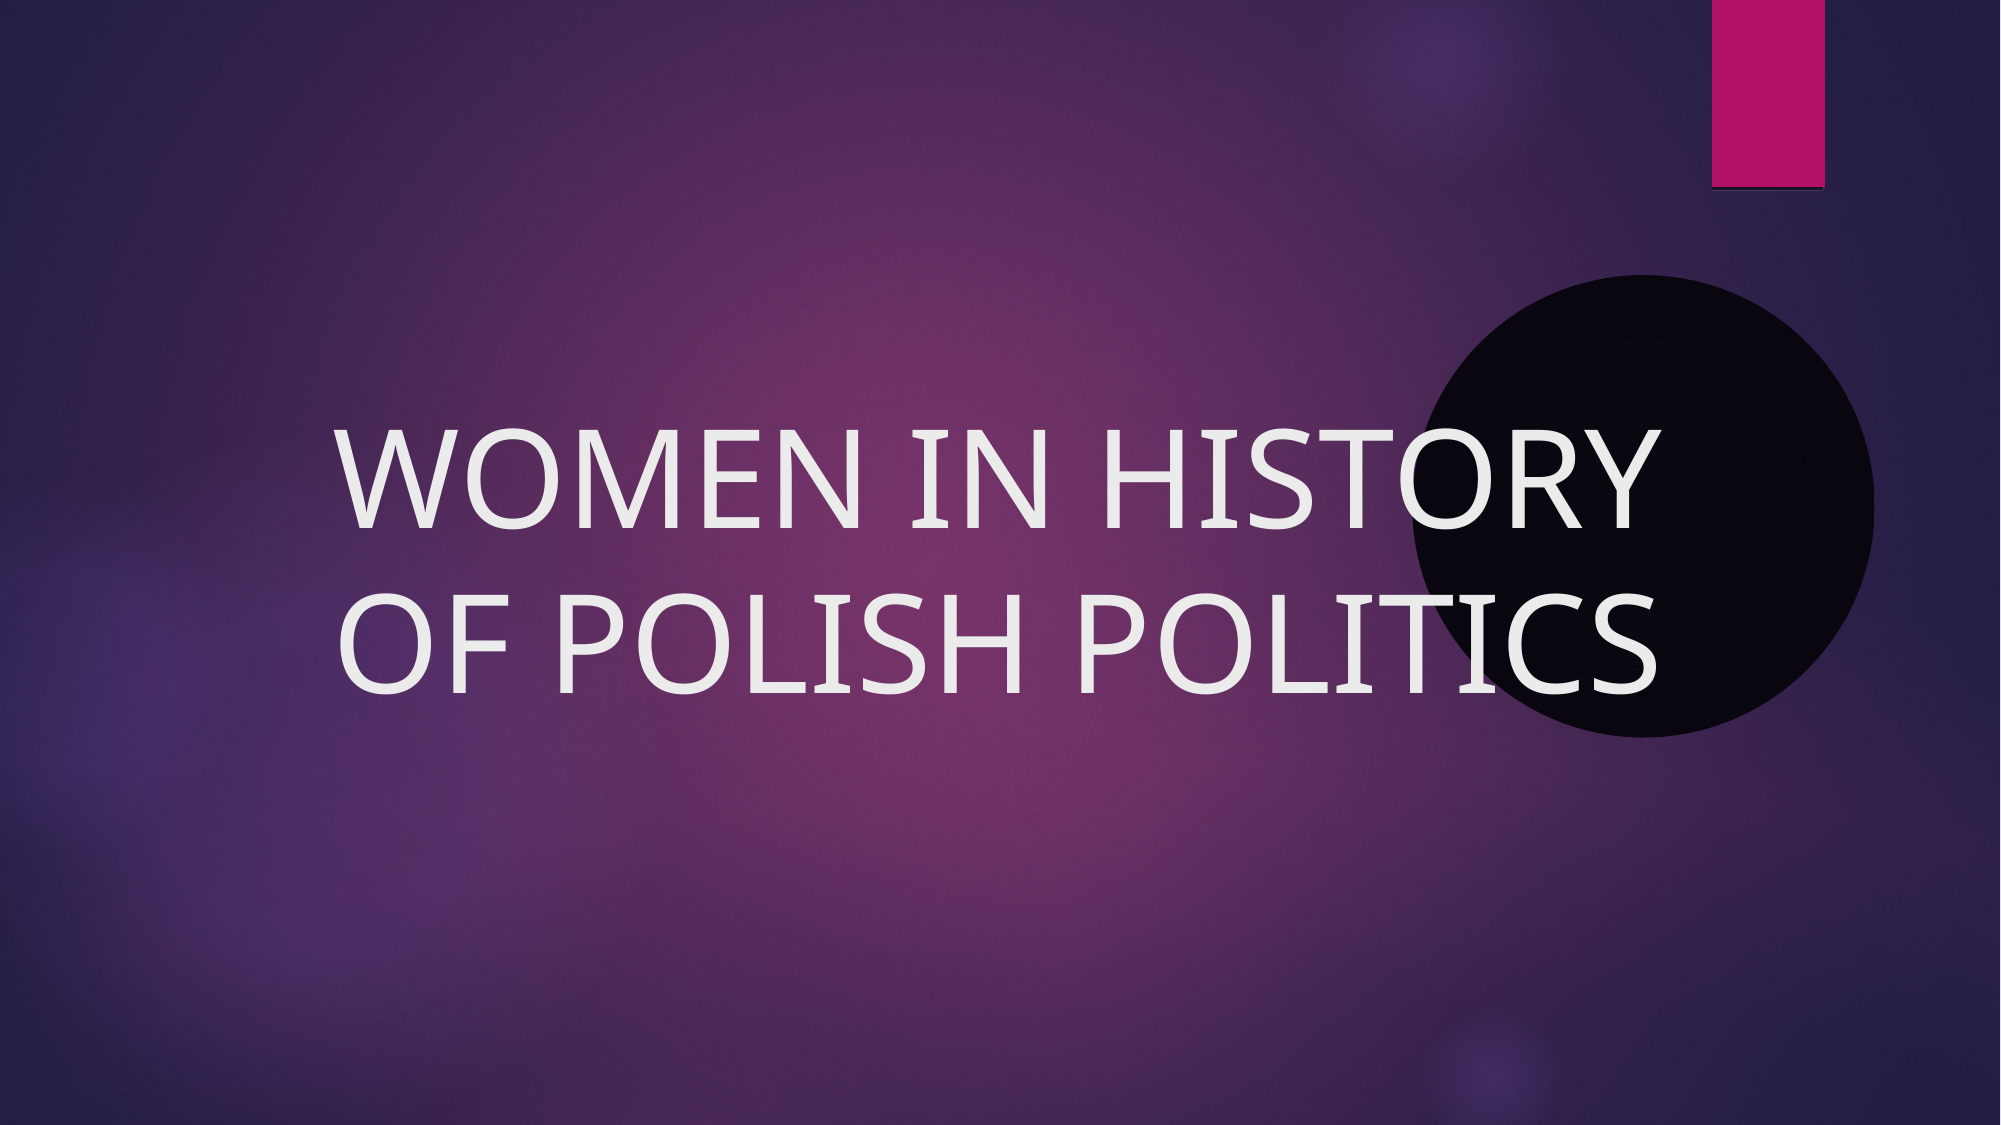

# WOMEN IN HISTORY OF POLISH POLITICS